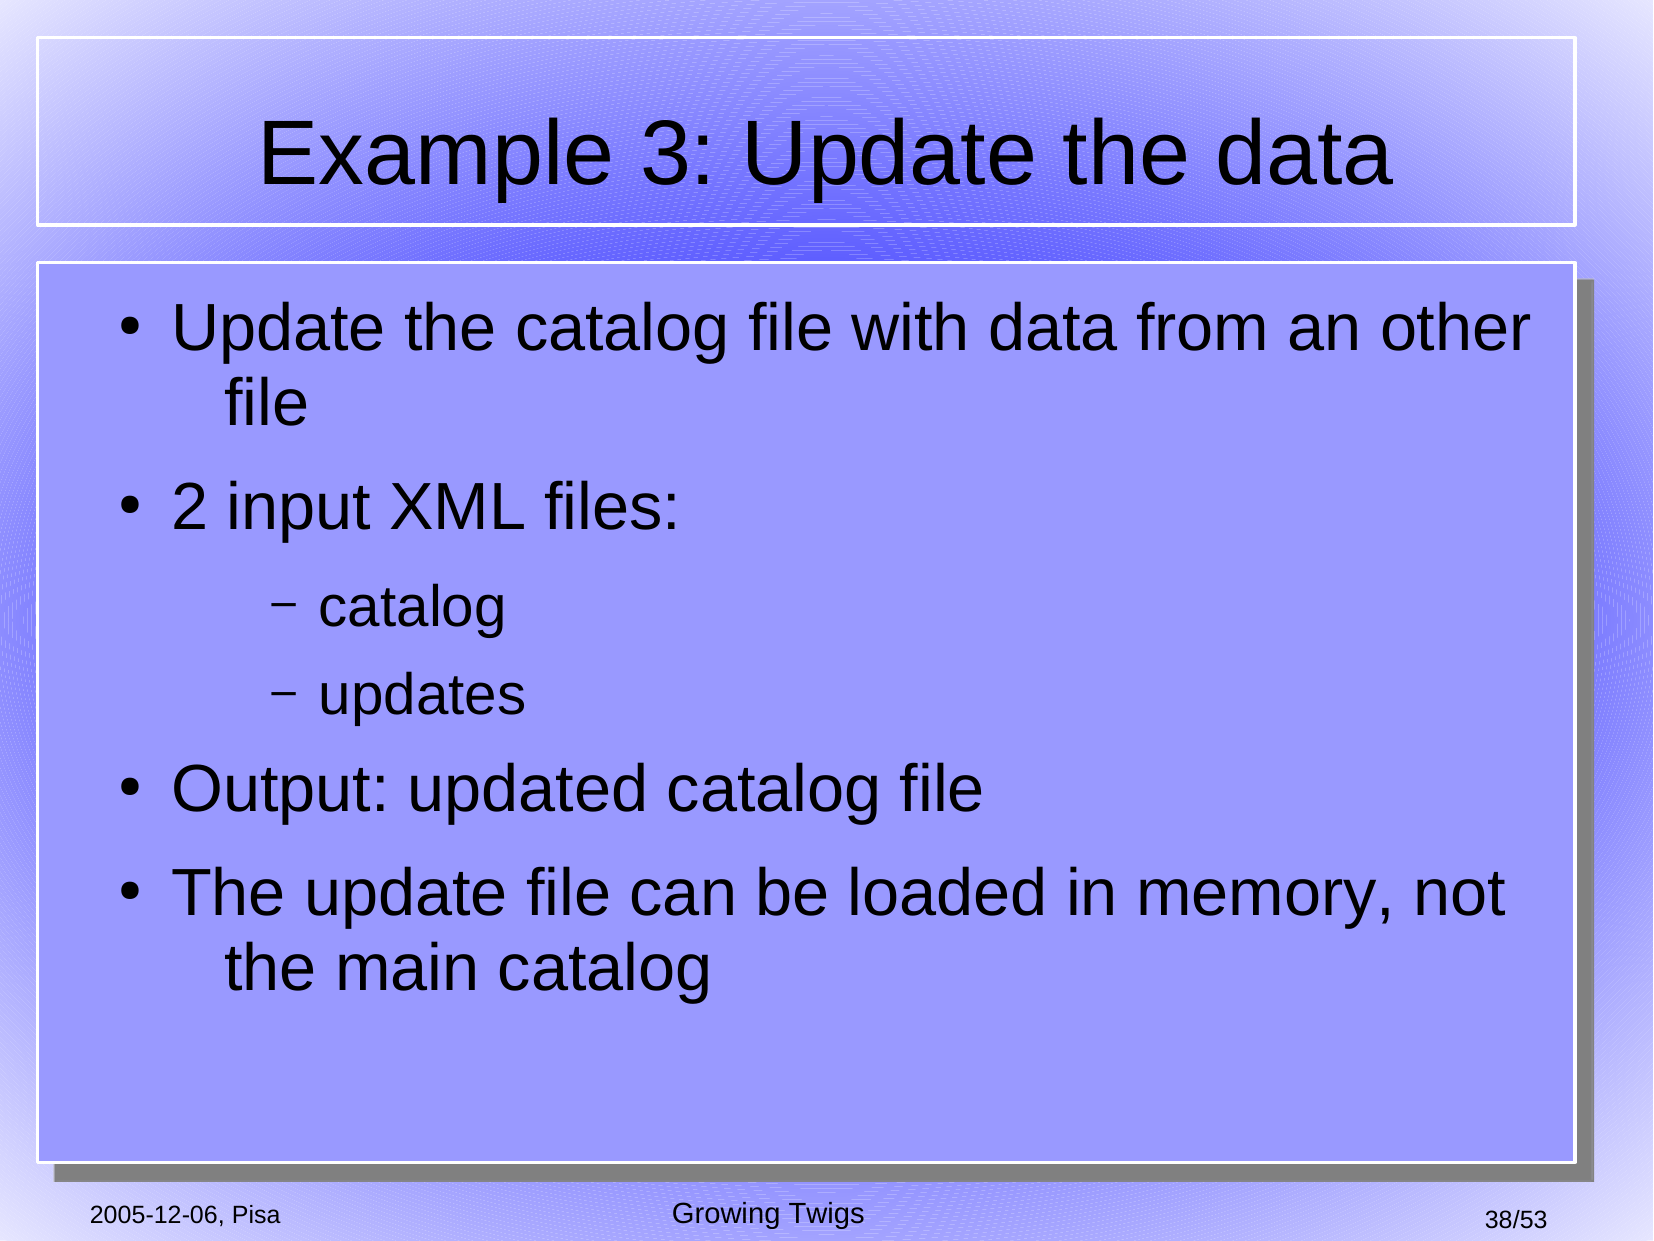

# Example 3: Update the data
Update the catalog file with data from an other file
2 input XML files:
catalog
updates
Output: updated catalog file
The update file can be loaded in memory, not the main catalog